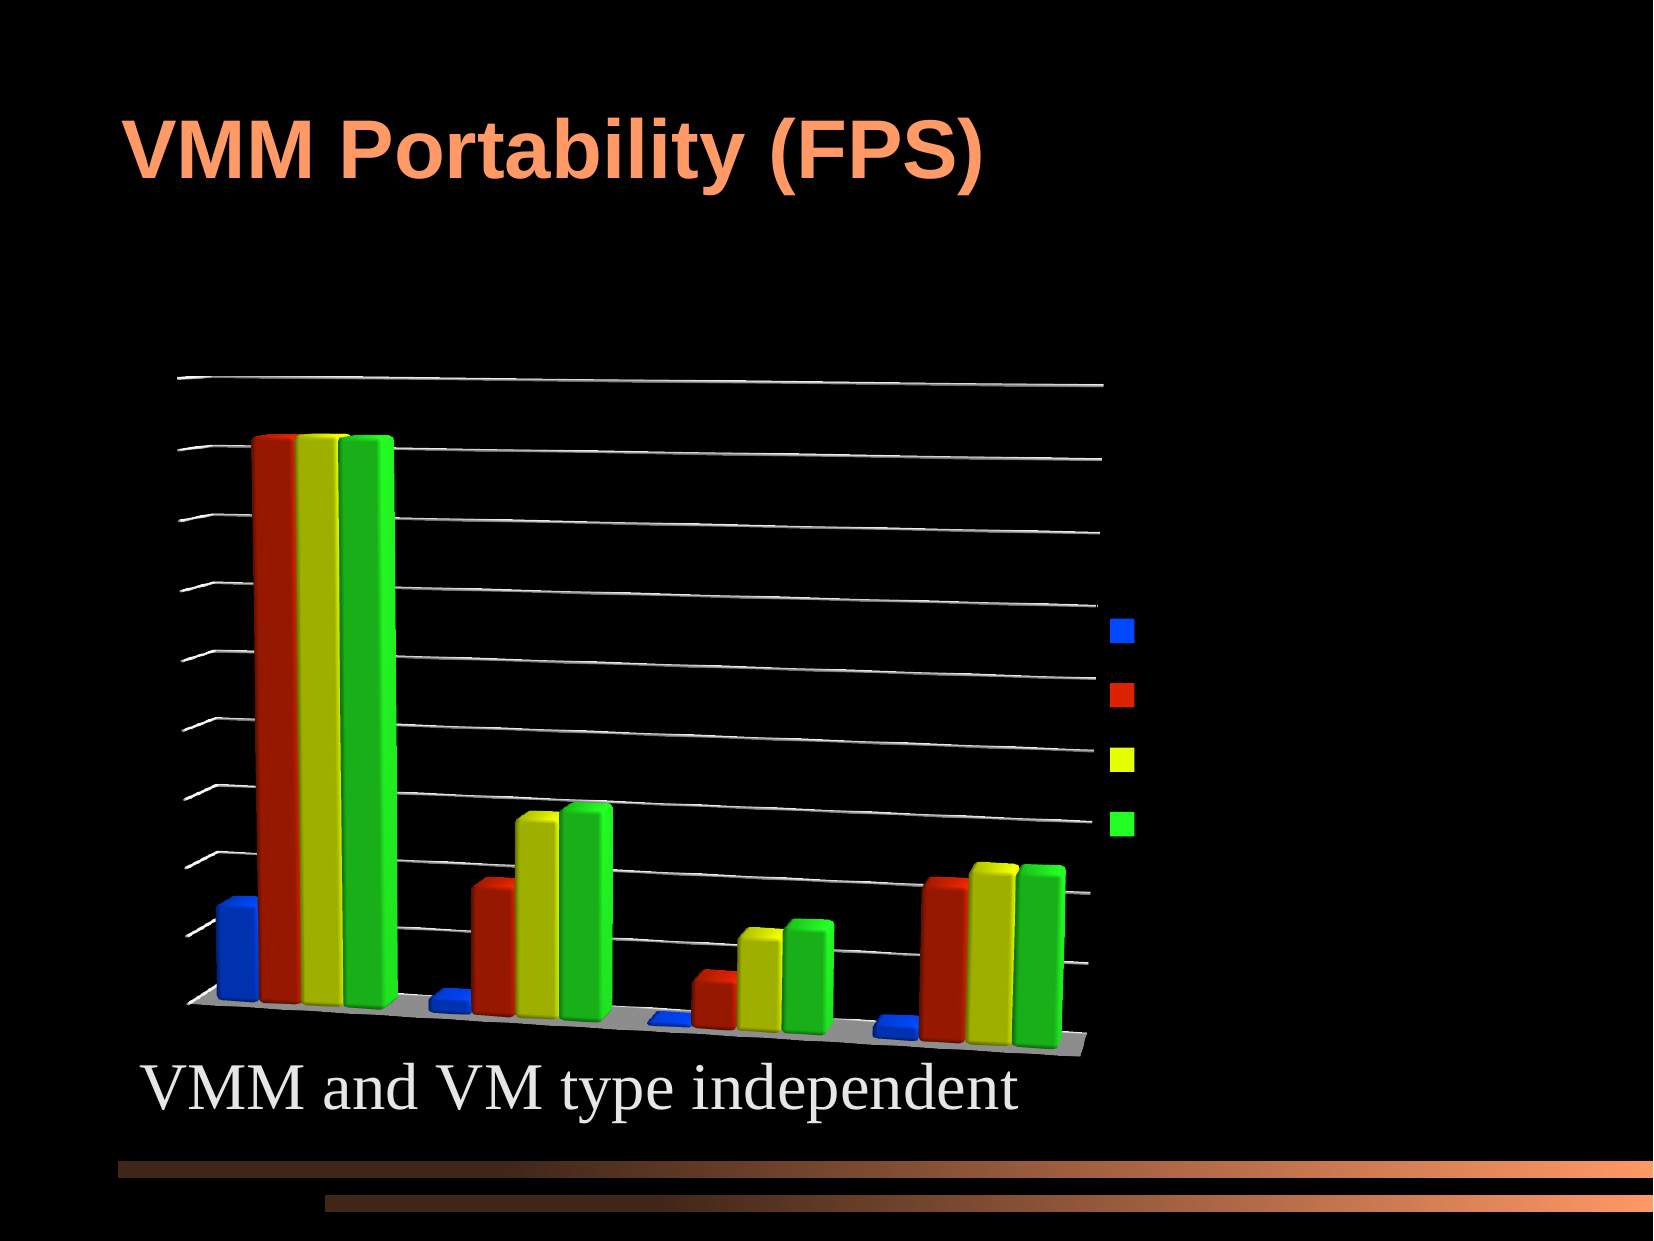

# VMM Portability (FPS)
[unsupported chart]
VMM and VM type independent